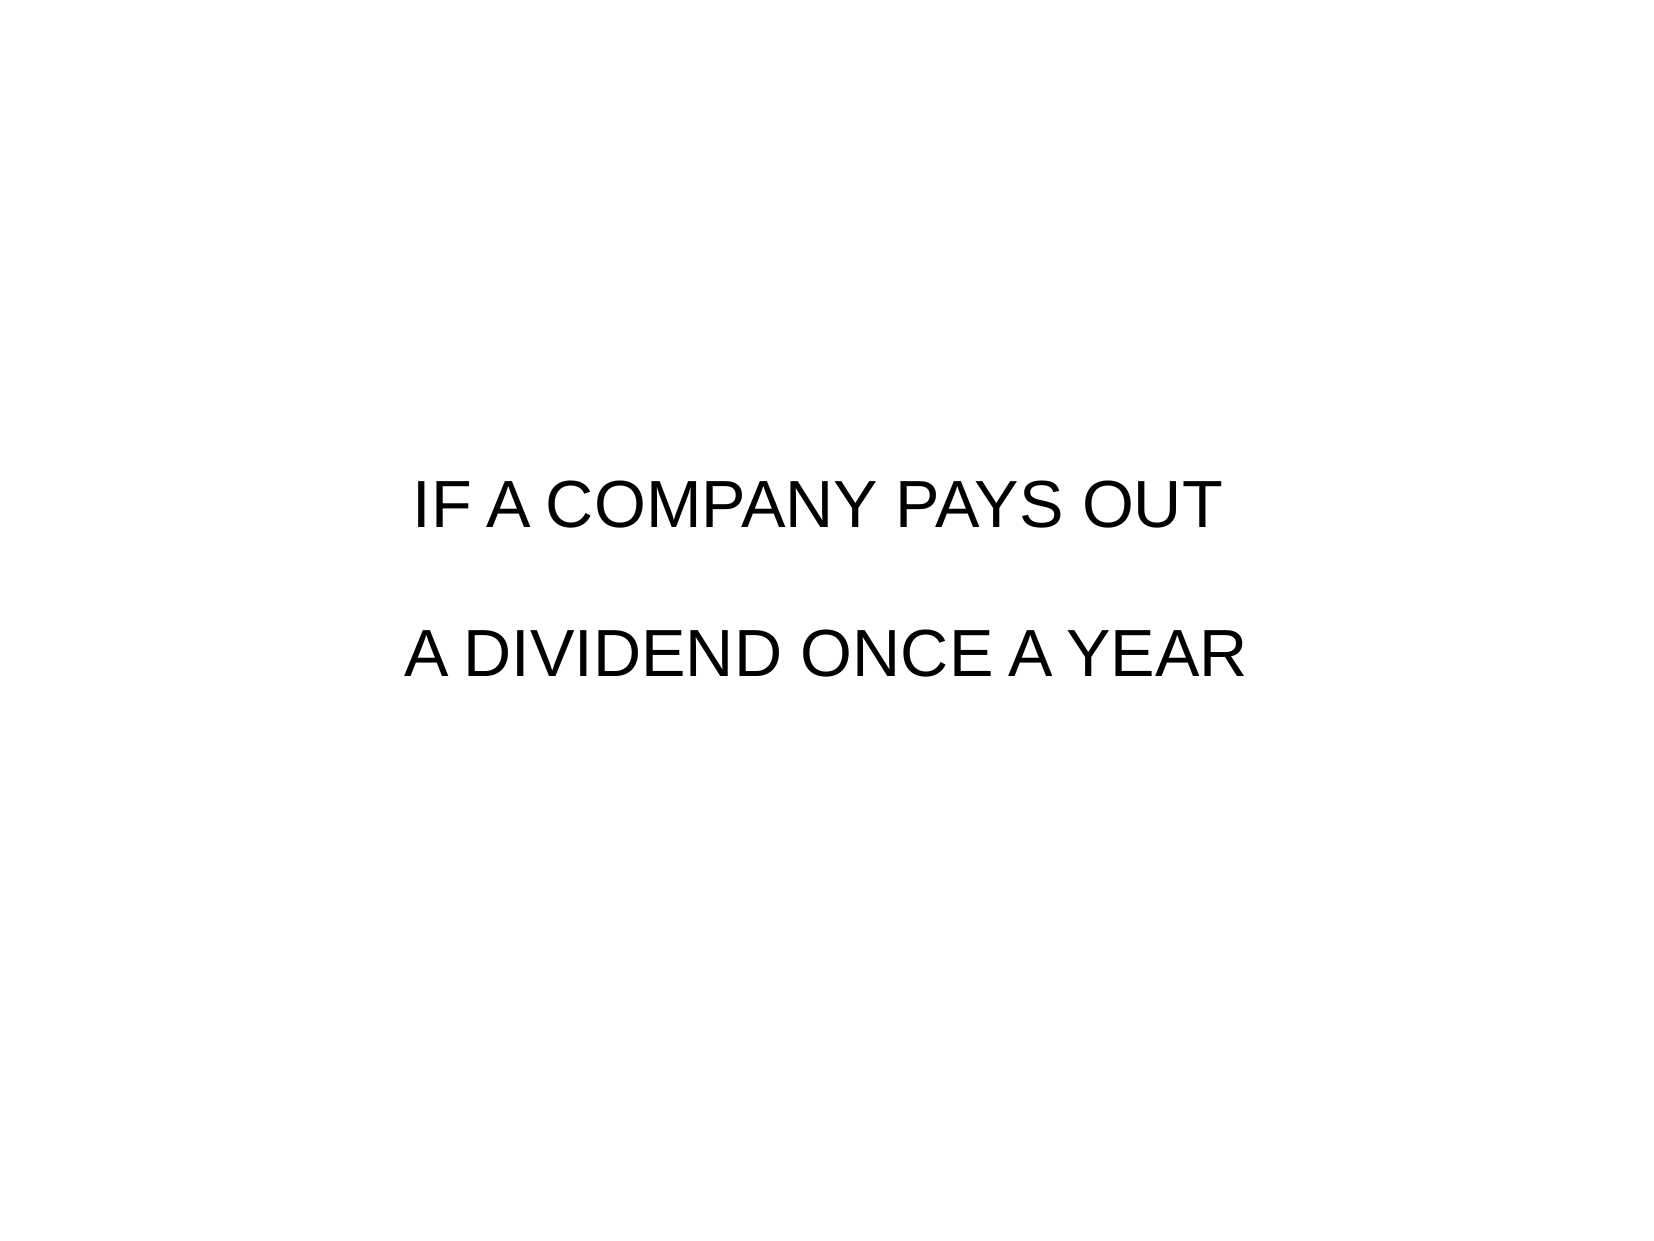

# IF A COMPANY PAYS OUT
A DIVIDEND ONCE A YEAR